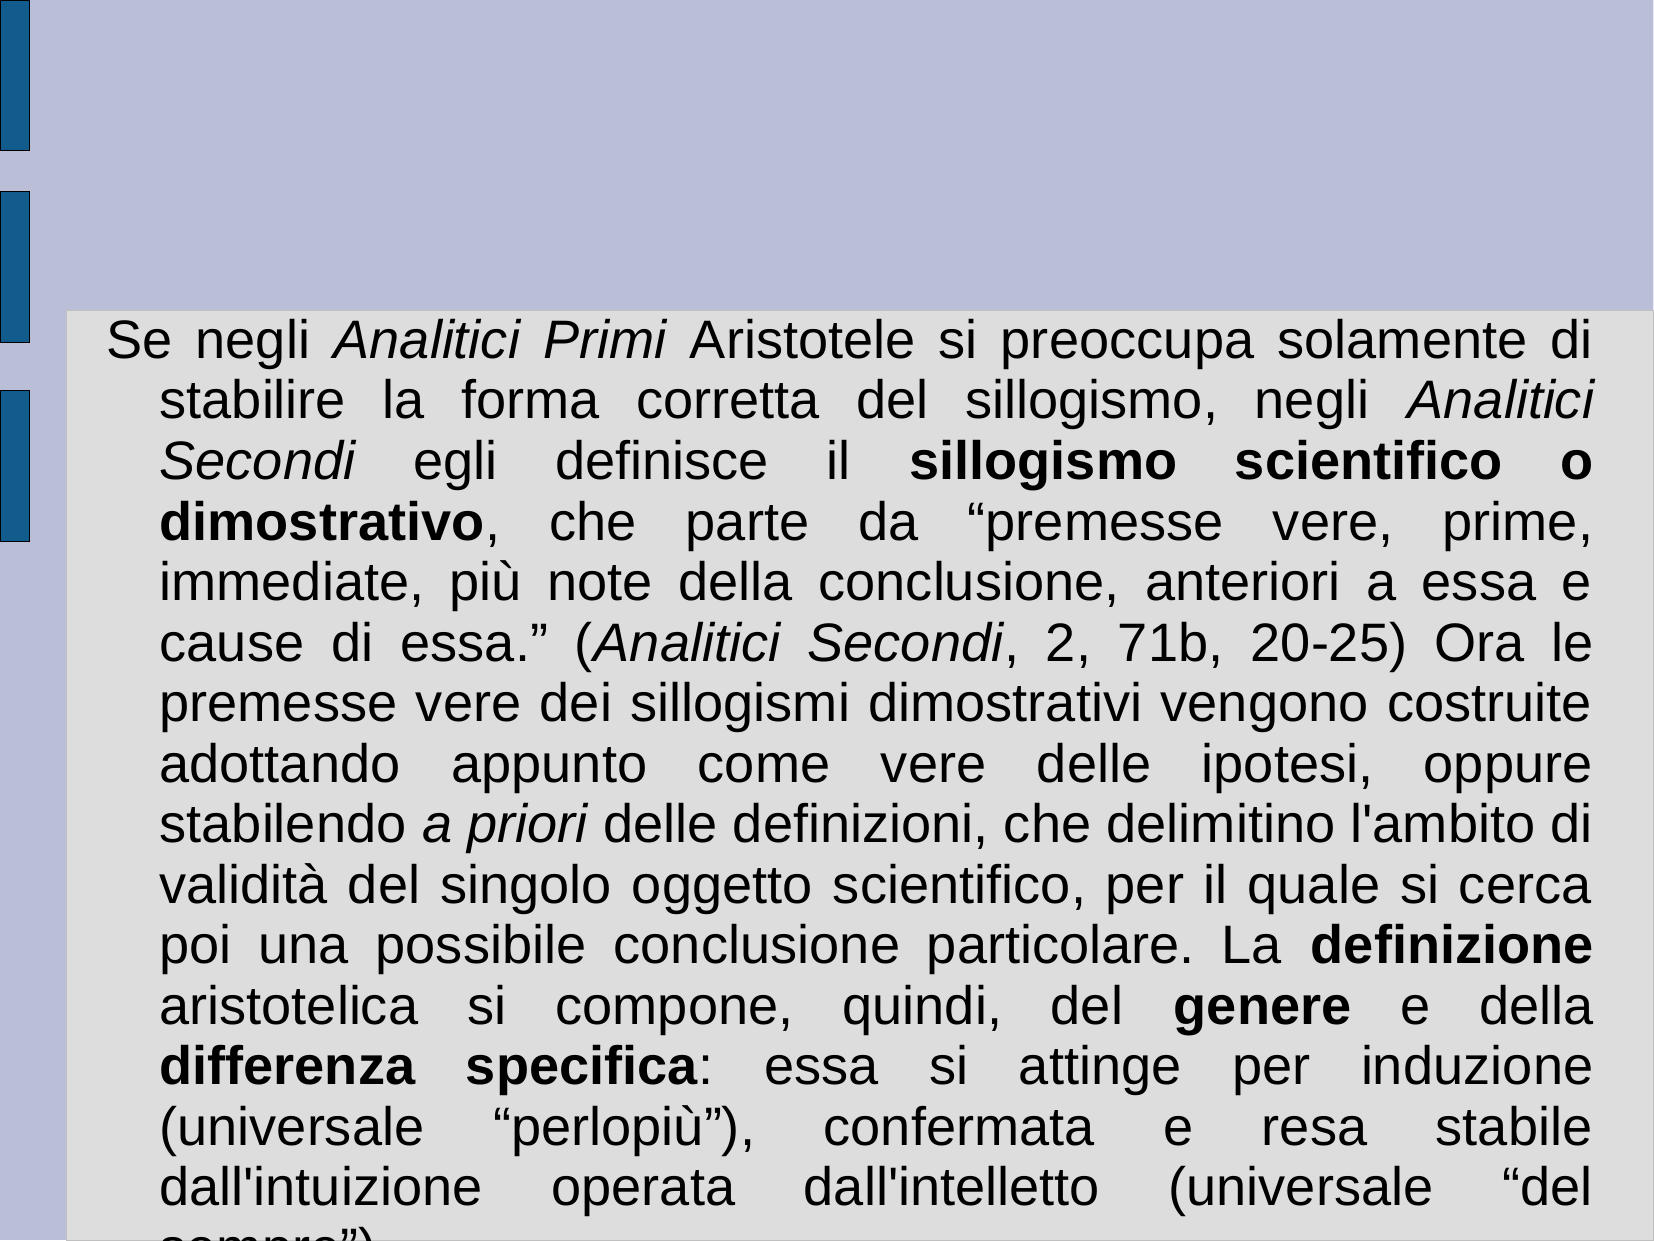

#
Se negli Analitici Primi Aristotele si preoccupa solamente di stabilire la forma corretta del sillogismo, negli Analitici Secondi egli definisce il sillogismo scientifico o dimostrativo, che parte da “premesse vere, prime, immediate, più note della conclusione, anteriori a essa e cause di essa.” (Analitici Secondi, 2, 71b, 20-25) Ora le premesse vere dei sillogismi dimostrativi vengono costruite adottando appunto come vere delle ipotesi, oppure stabilendo a priori delle definizioni, che delimitino l'ambito di validità del singolo oggetto scientifico, per il quale si cerca poi una possibile conclusione particolare. La definizione aristotelica si compone, quindi, del genere e della differenza specifica: essa si attinge per induzione (universale “perlopiù”), confermata e resa stabile dall'intuizione operata dall'intelletto (universale “del sempre”).